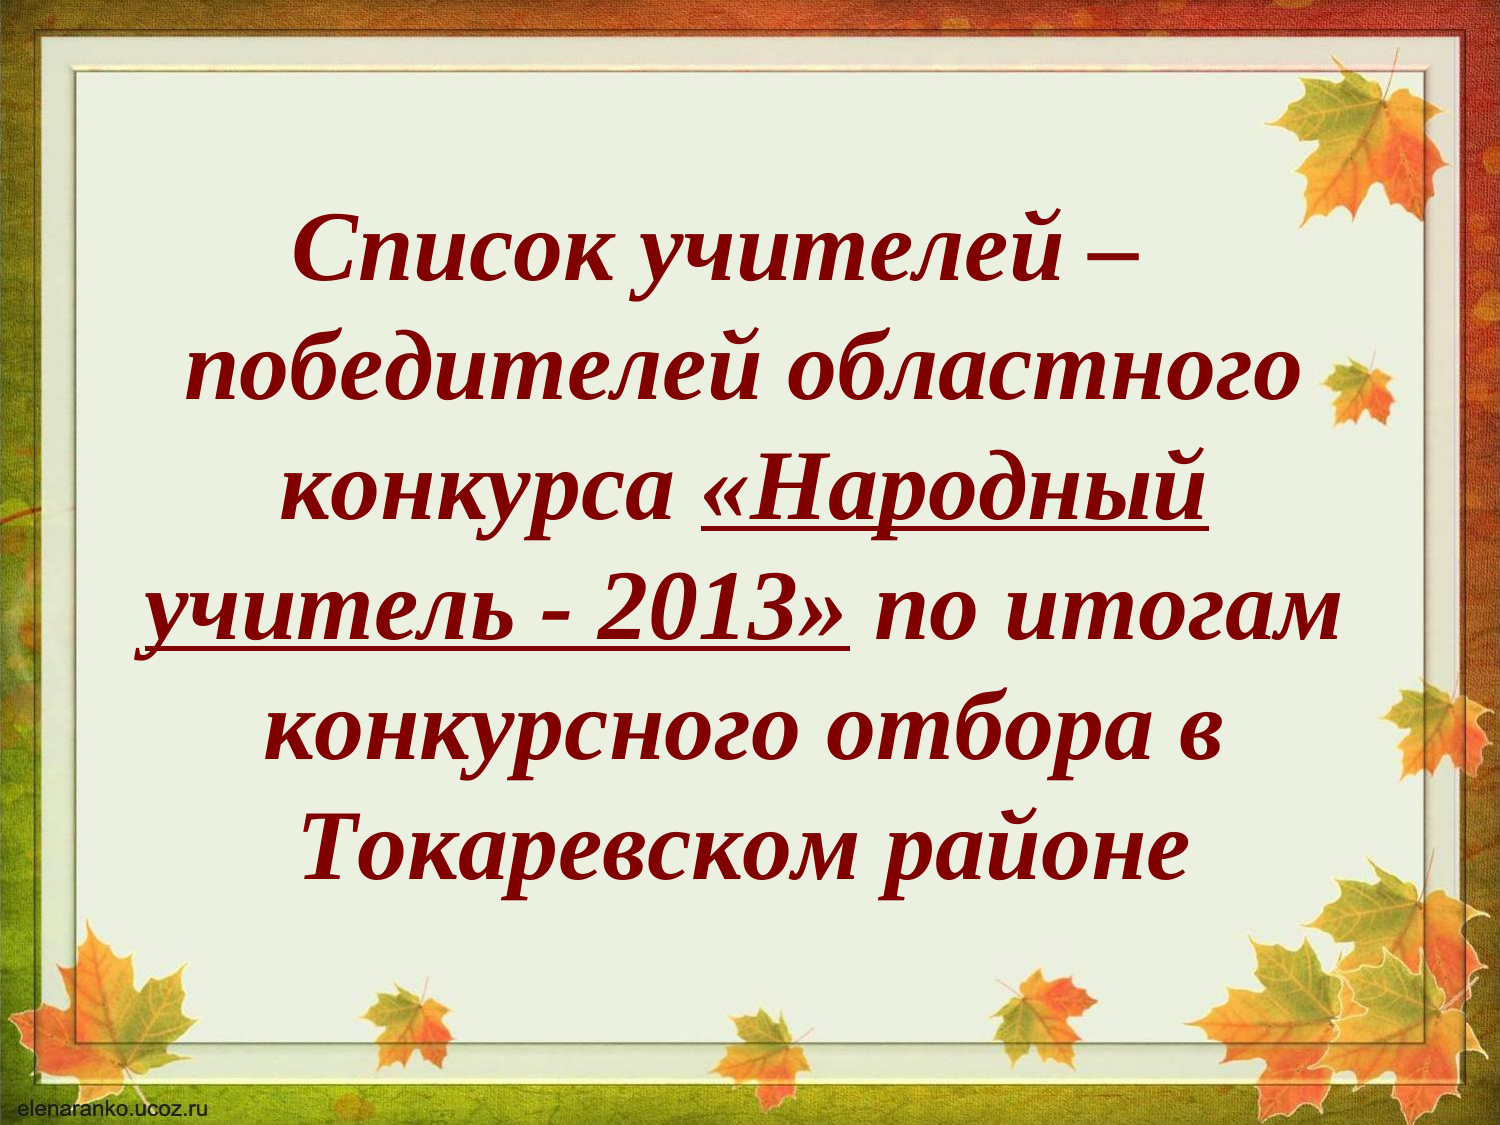

#
Список учителей – победителей областного конкурса «Народный учитель - 2013» по итогам конкурсного отбора в Токаревском районе